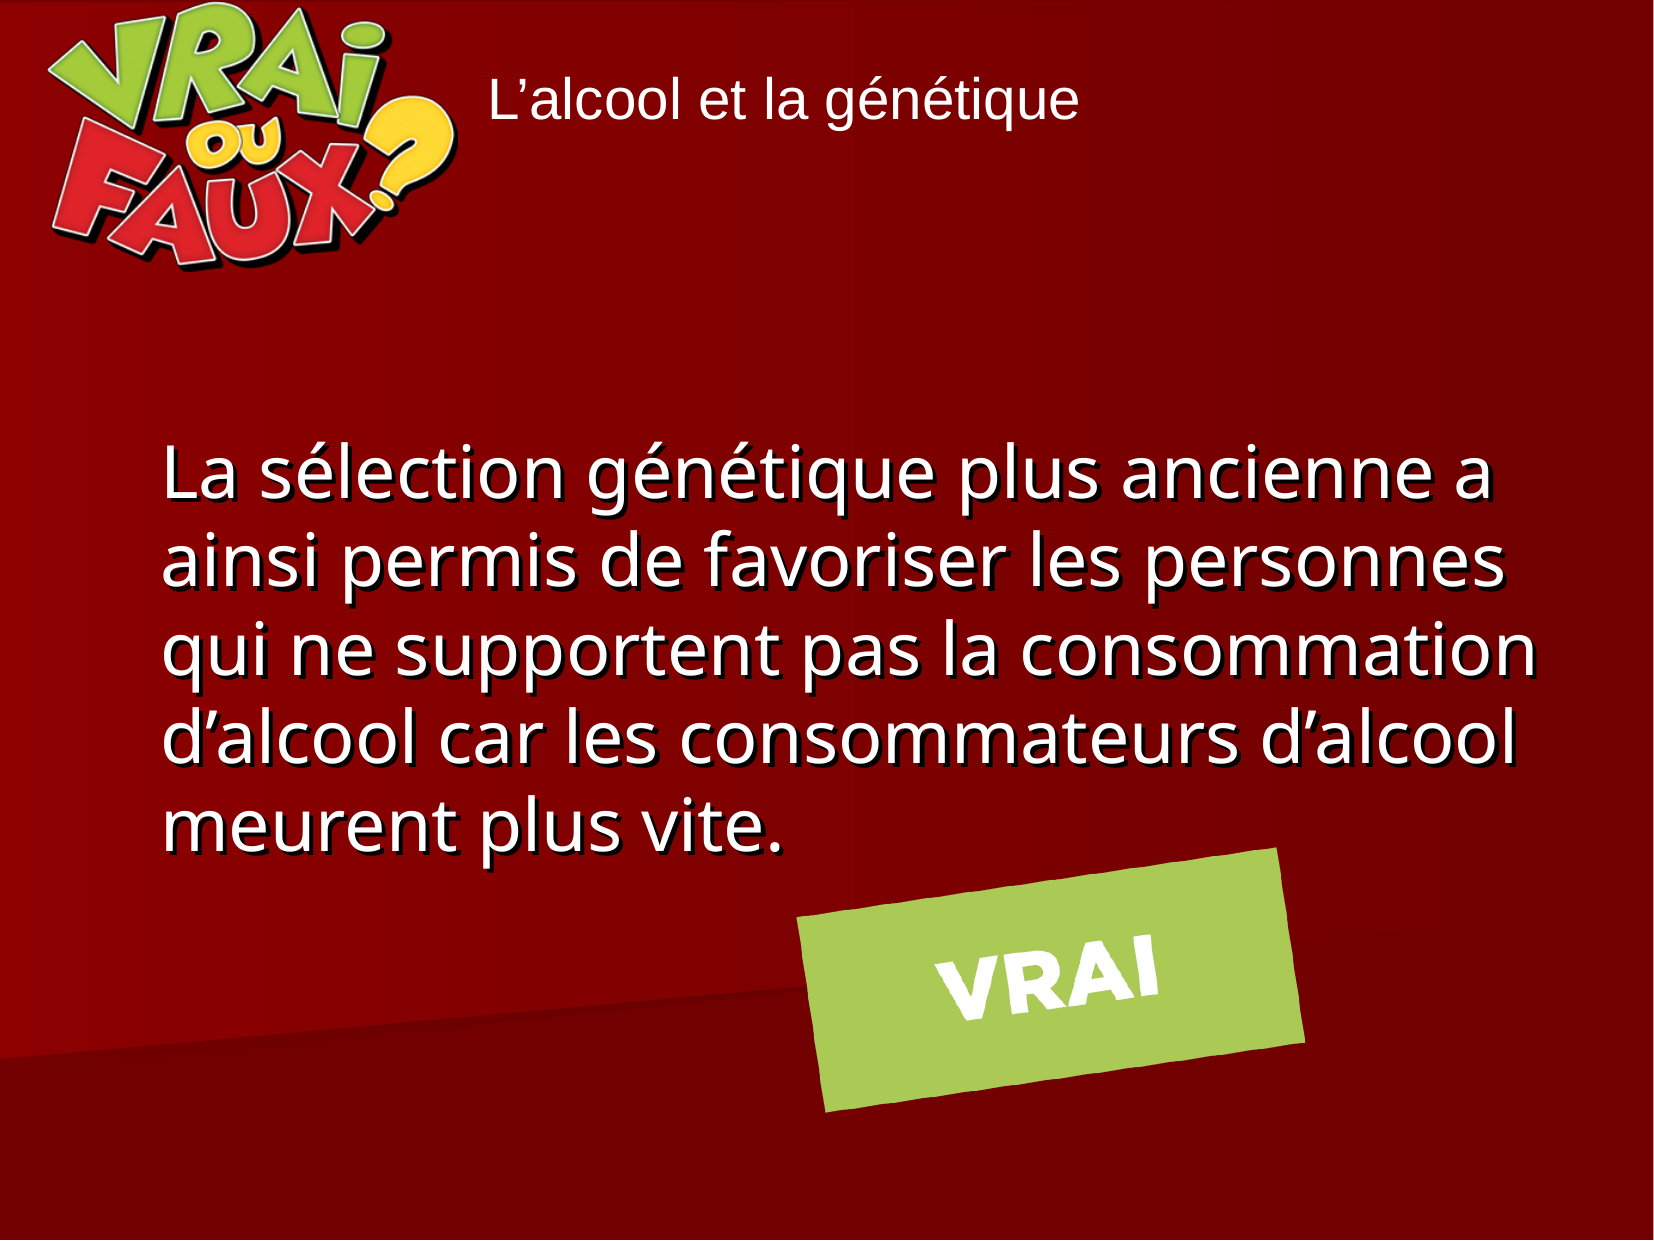

L’alcool et la génétique
# La sélection génétique plus ancienne a ainsi permis de favoriser les personnes qui ne supportent pas la consommation d’alcool car les consommateurs d’alcool meurent plus vite.